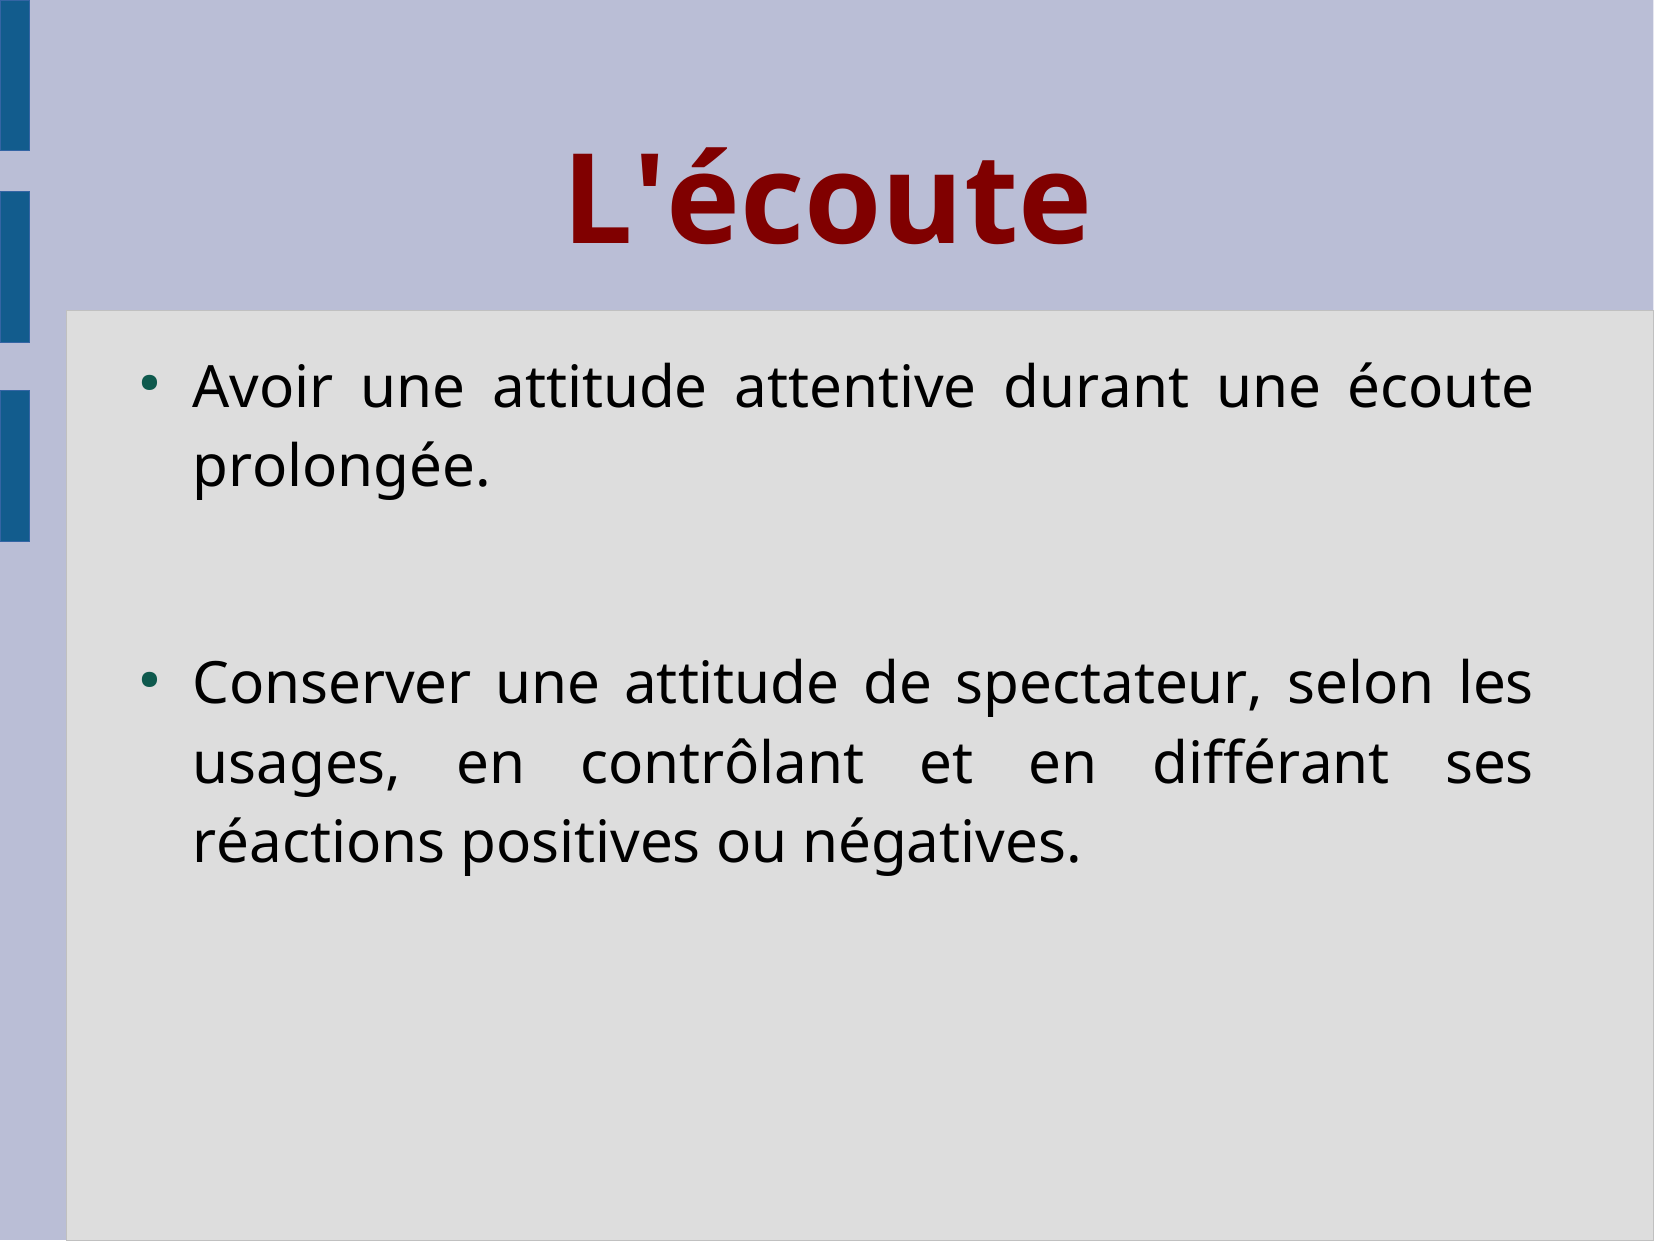

# L'écoute
Avoir une attitude attentive durant une écoute prolongée.
Conserver une attitude de spectateur, selon les usages, en contrôlant et en différant ses réactions positives ou négatives.